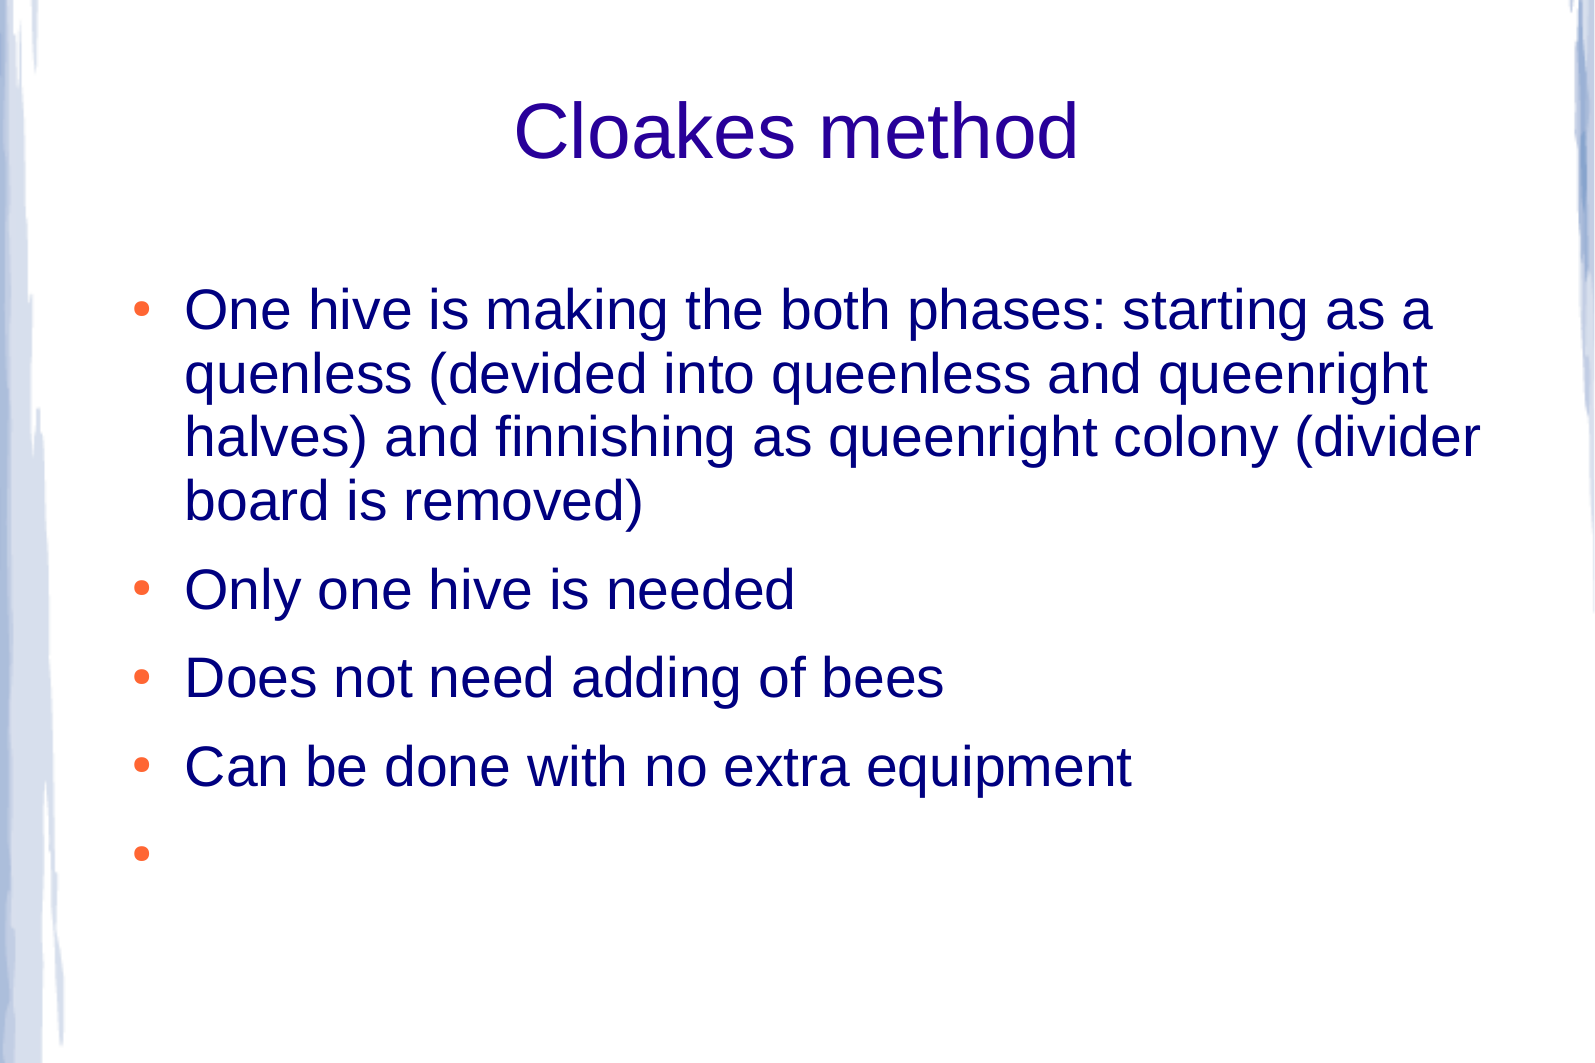

# Cloakes method
One hive is making the both phases: starting as a quenless (devided into queenless and queenright halves) and finnishing as queenright colony (divider board is removed)
Only one hive is needed
Does not need adding of bees
Can be done with no extra equipment